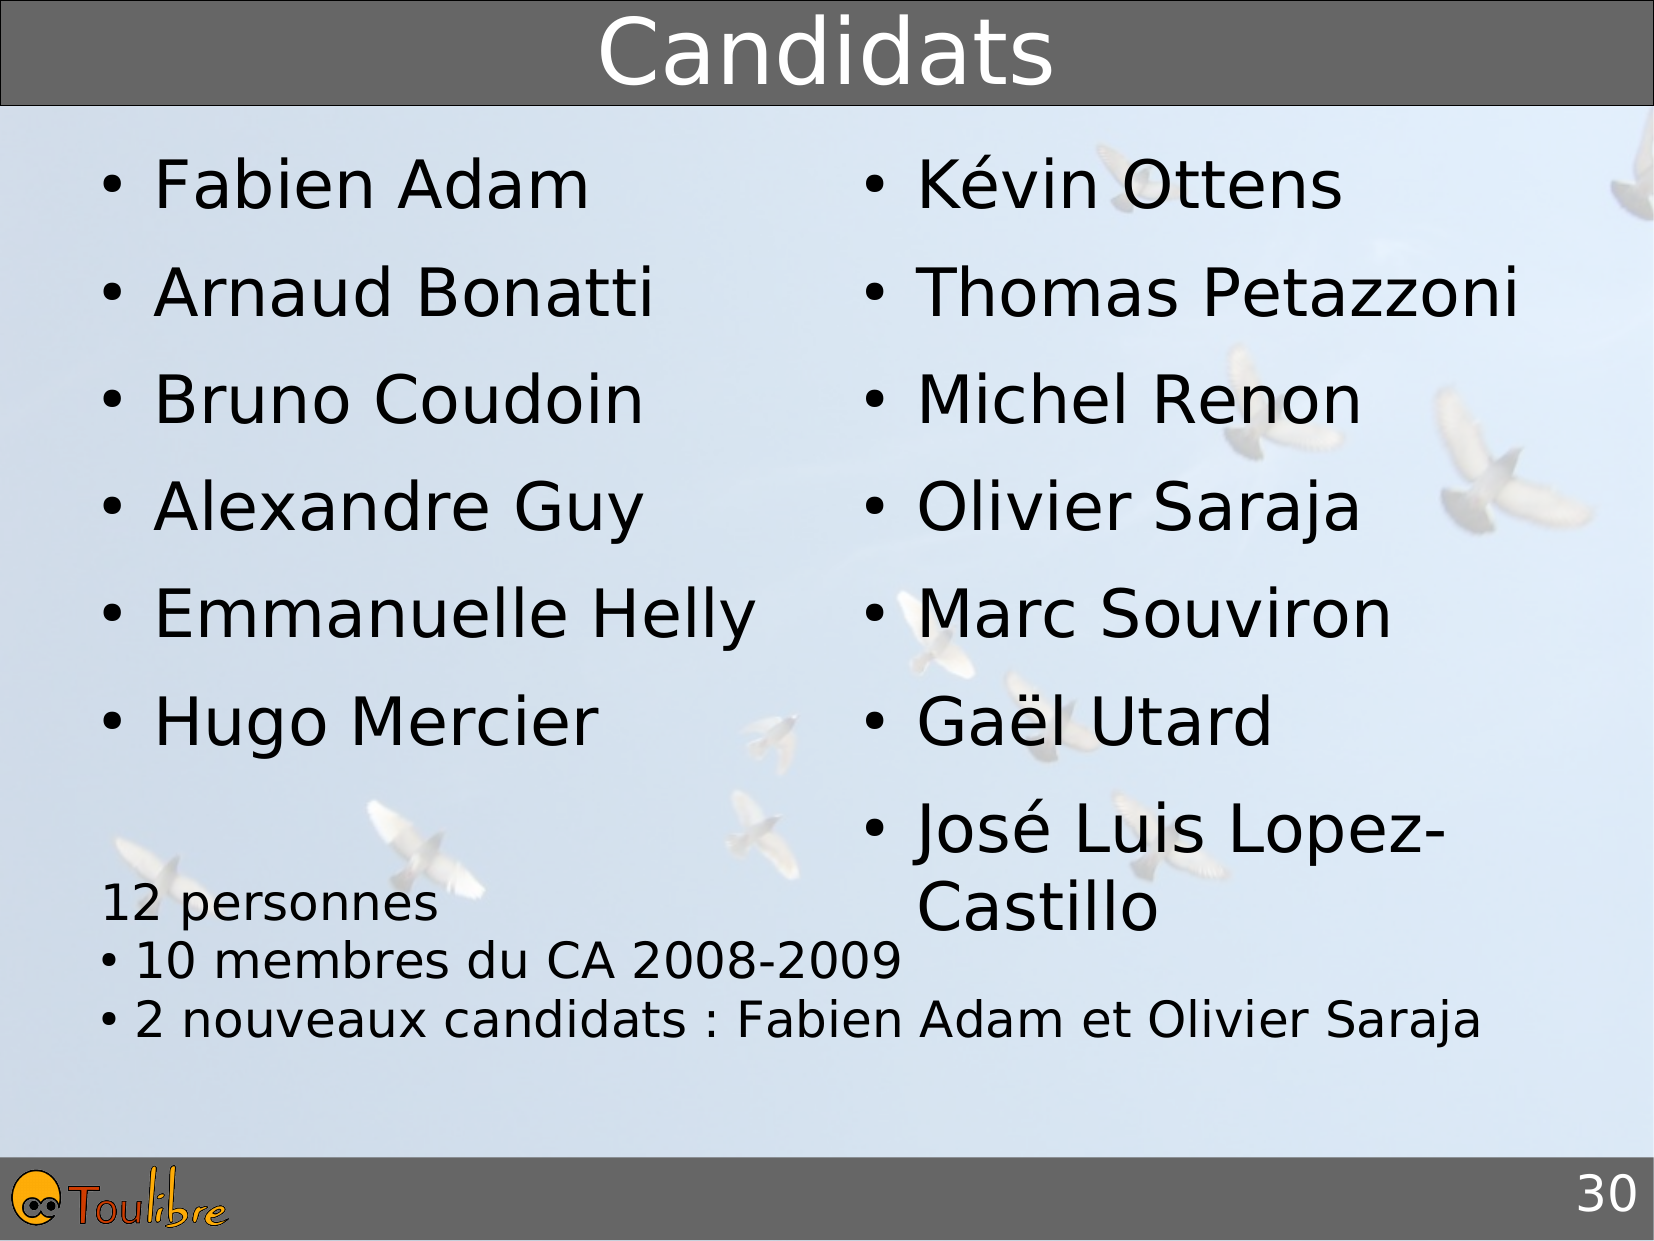

# Candidats
Fabien Adam
Arnaud Bonatti
Bruno Coudoin
Alexandre Guy
Emmanuelle Helly
Hugo Mercier
Kévin Ottens
Thomas Petazzoni
Michel Renon
Olivier Saraja
Marc Souviron
Gaël Utard
José Luis Lopez-Castillo
12 personnes
 10 membres du CA 2008-2009
 2 nouveaux candidats : Fabien Adam et Olivier Saraja